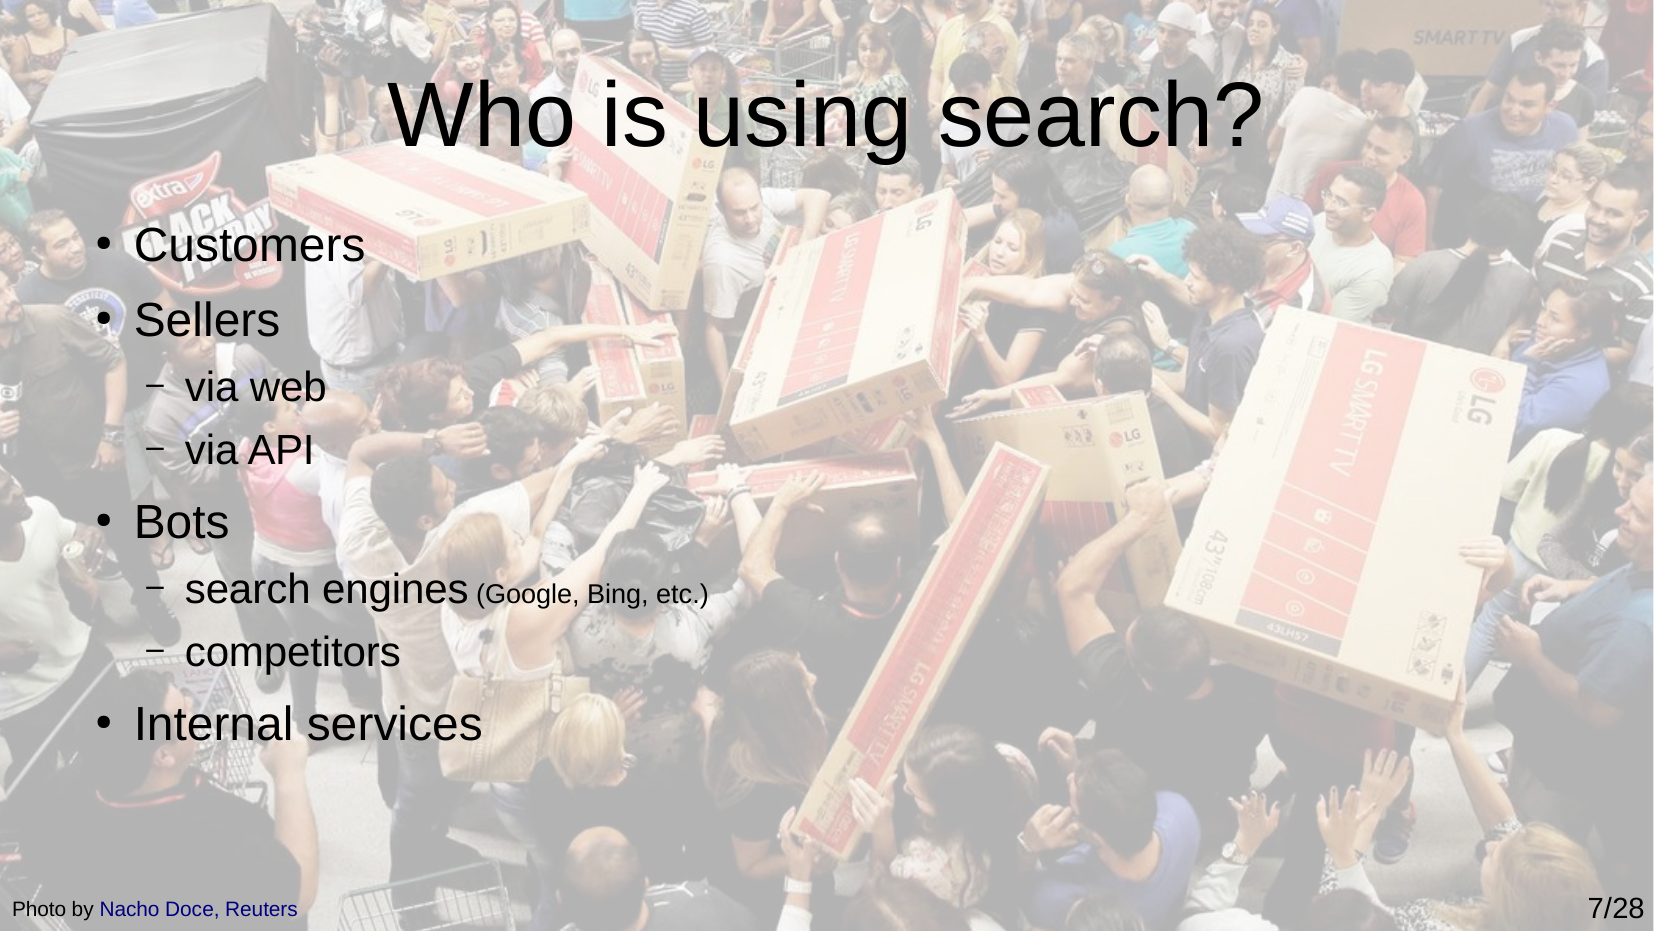

# Who is using search?
Customers
Sellers
via web
via API
Bots
search engines (Google, Bing, etc.)
competitors
Internal services
7/28
Photo by Nacho Doce, Reuters